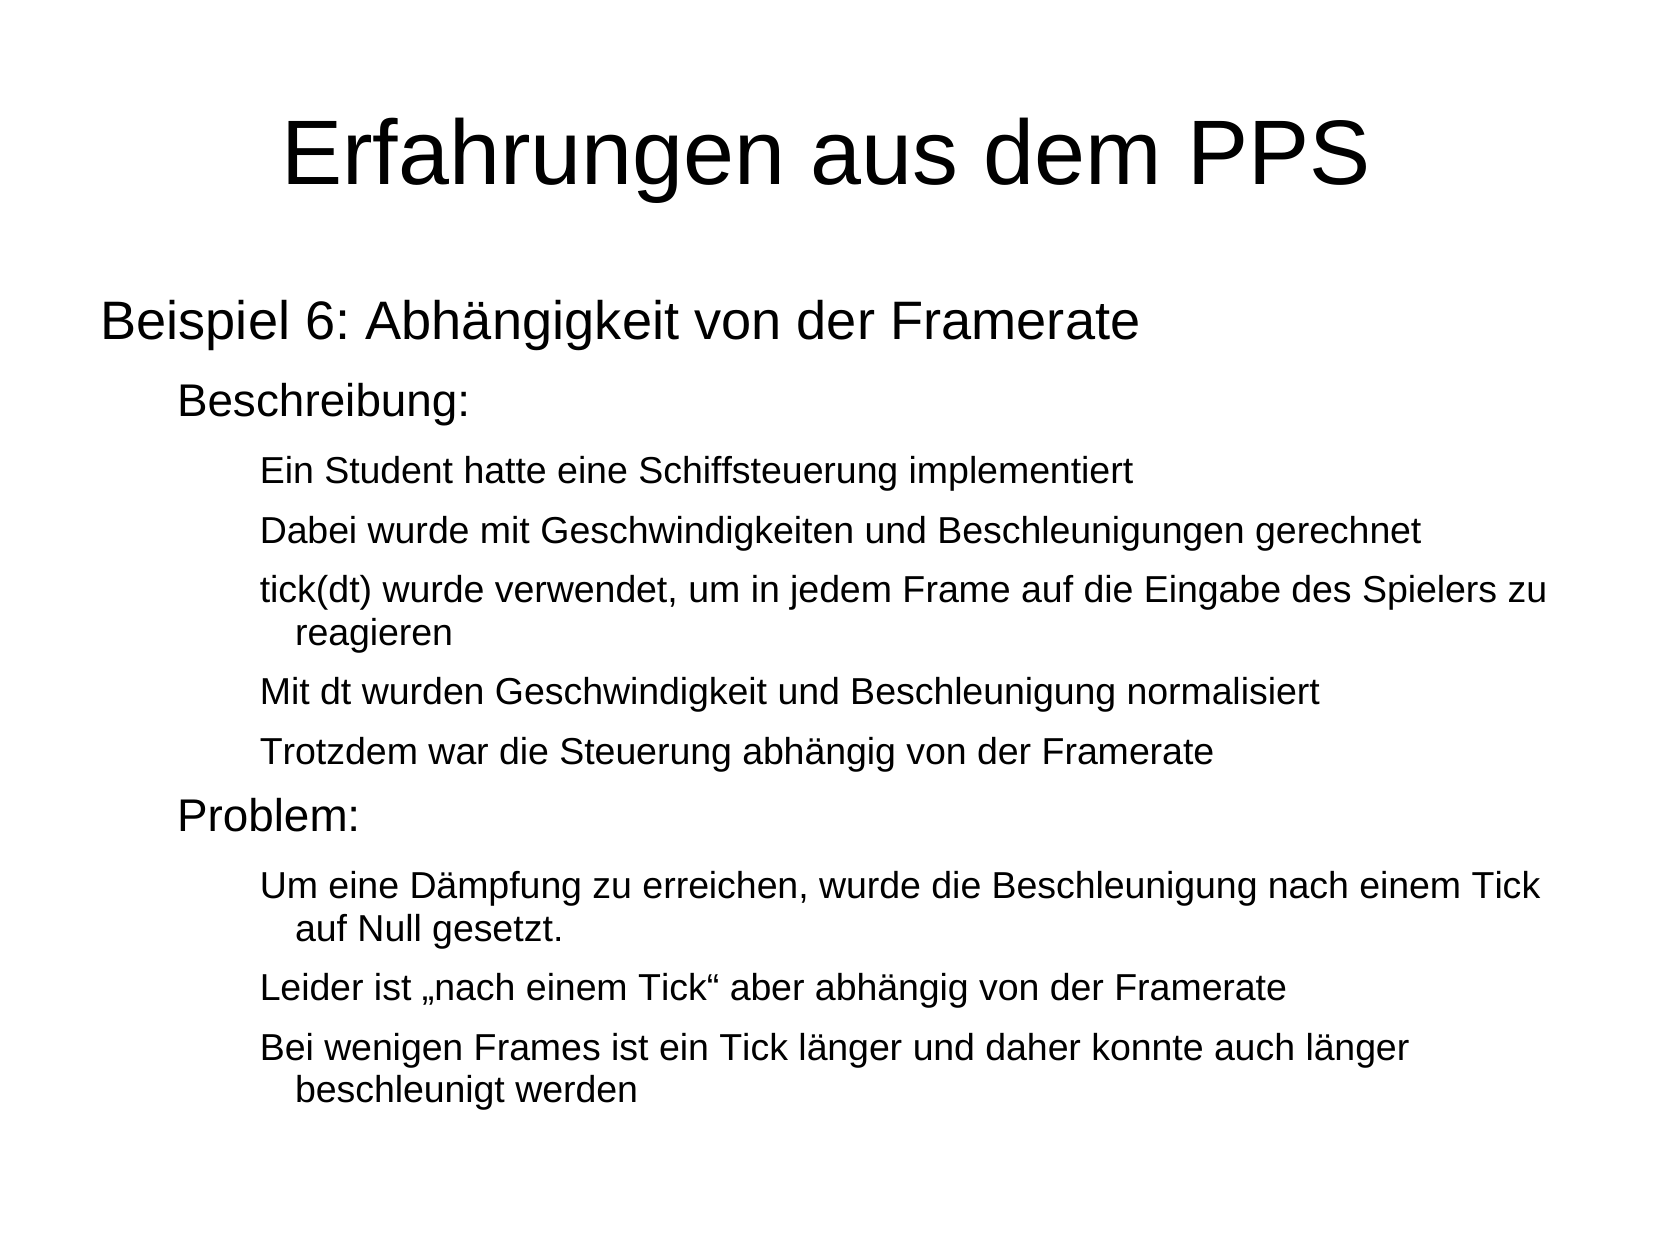

# Erfahrungen aus dem PPS
Beispiel 6: Abhängigkeit von der Framerate
Beschreibung:
Ein Student hatte eine Schiffsteuerung implementiert
Dabei wurde mit Geschwindigkeiten und Beschleunigungen gerechnet
tick(dt) wurde verwendet, um in jedem Frame auf die Eingabe des Spielers zu reagieren
Mit dt wurden Geschwindigkeit und Beschleunigung normalisiert
Trotzdem war die Steuerung abhängig von der Framerate
Problem:
Um eine Dämpfung zu erreichen, wurde die Beschleunigung nach einem Tick auf Null gesetzt.
Leider ist „nach einem Tick“ aber abhängig von der Framerate
Bei wenigen Frames ist ein Tick länger und daher konnte auch länger beschleunigt werden